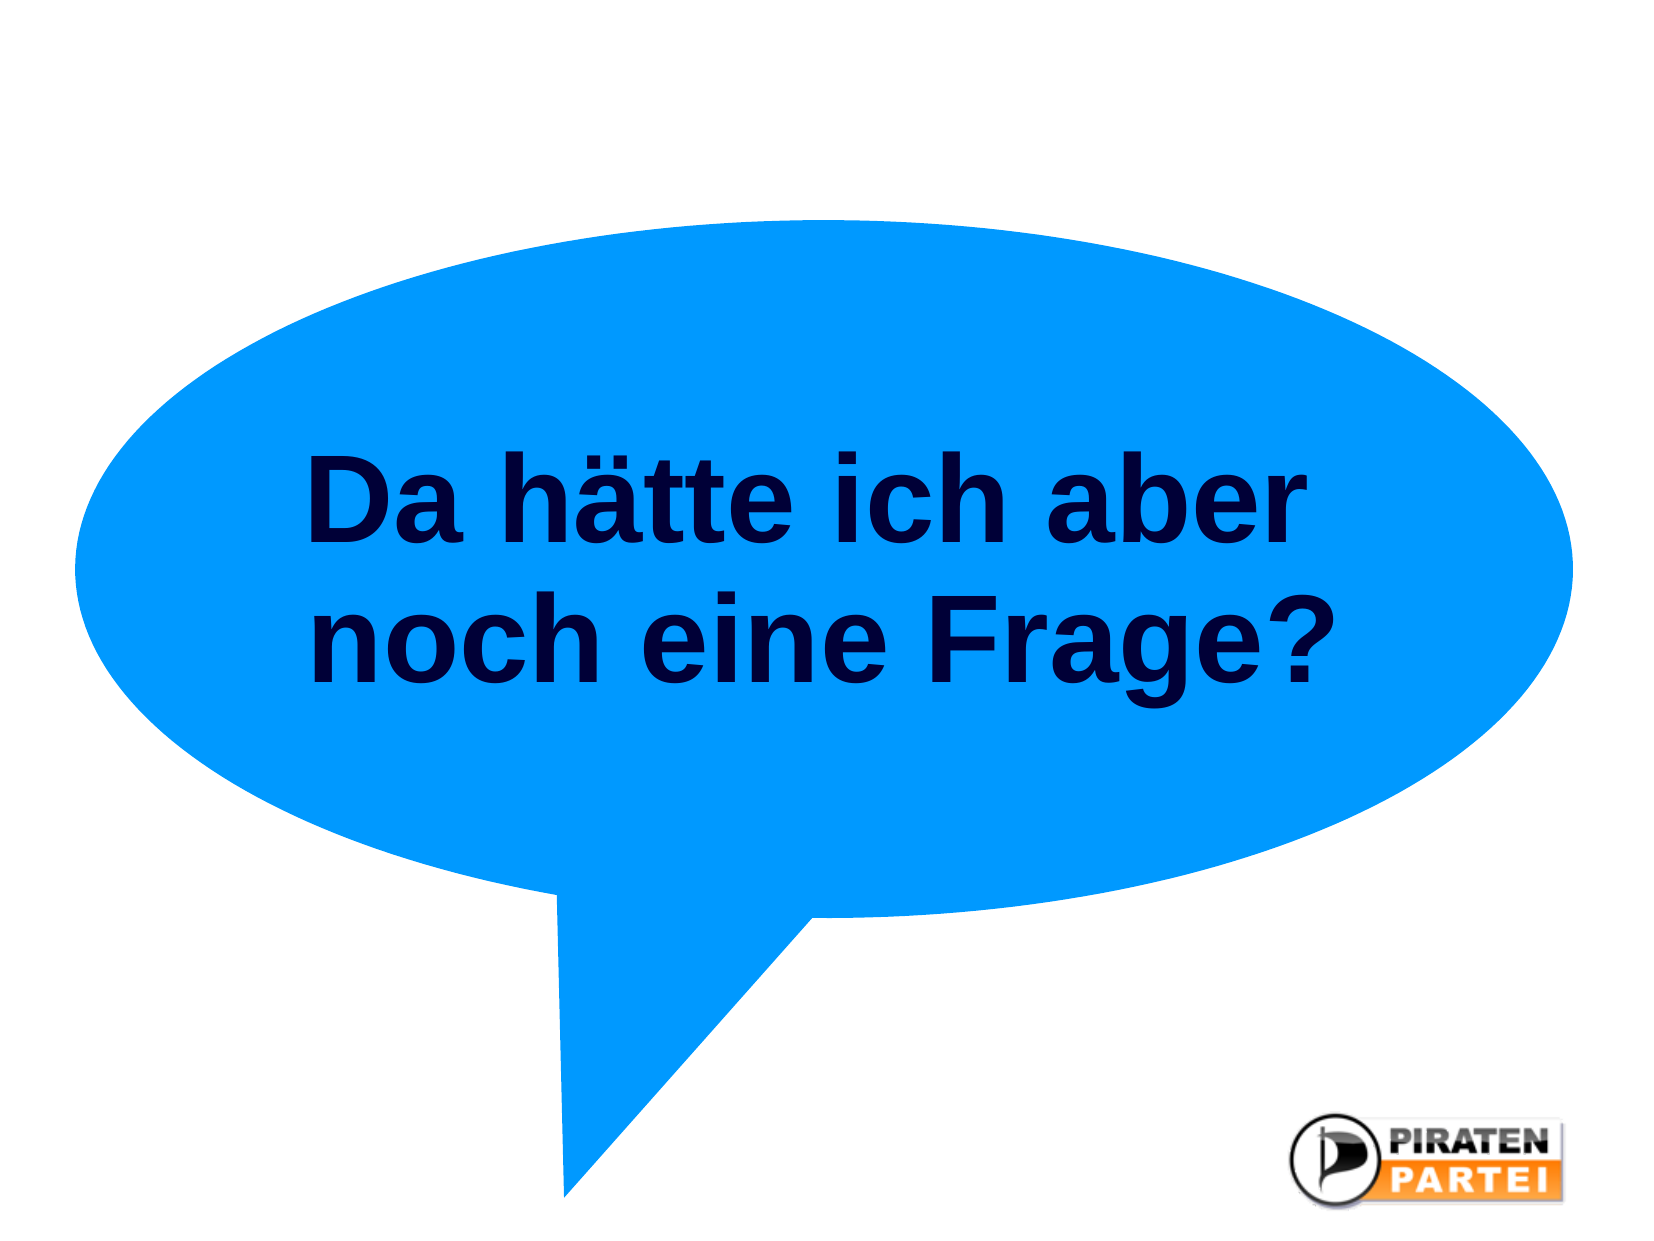

Da hätte ich aber
noch eine Frage?